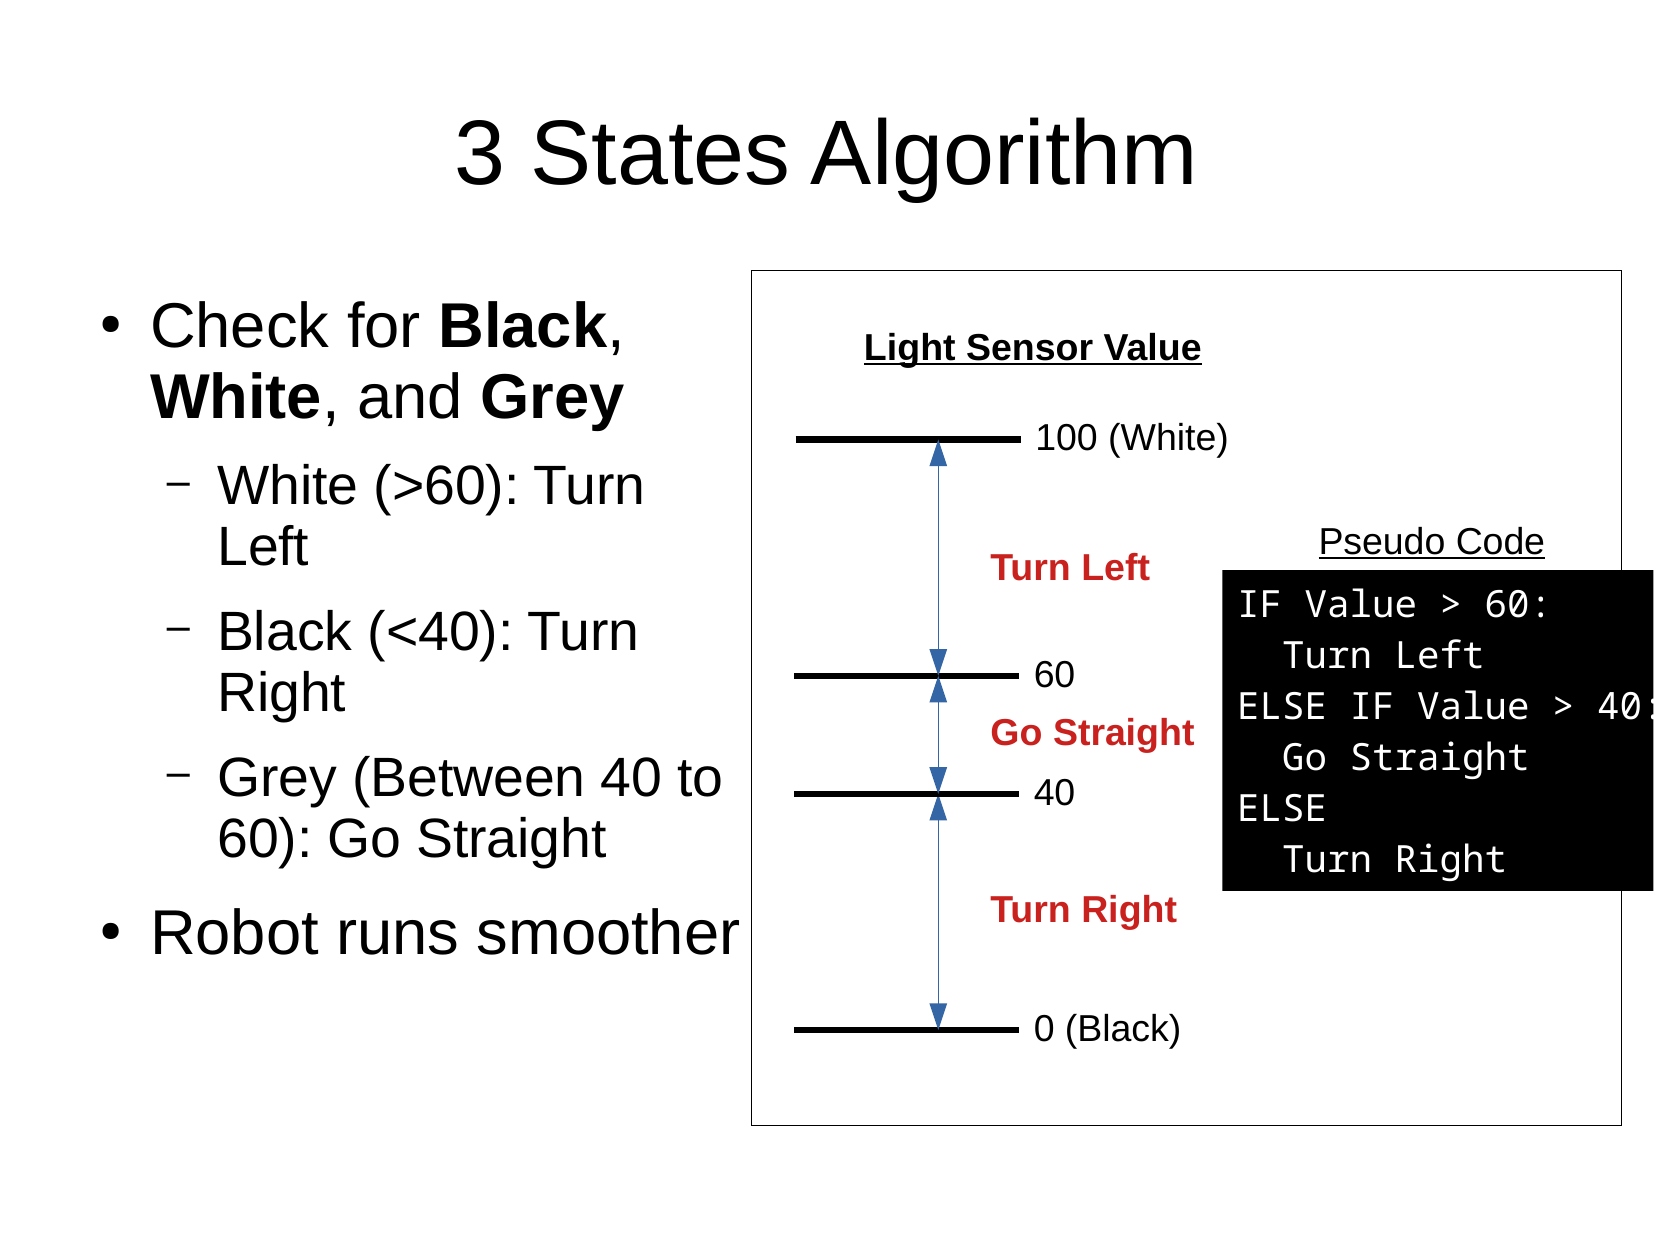

# 3 States Algorithm
Light Sensor Value
100 (White)
Pseudo Code
Turn Left
IF Value > 60:
 Turn Left
ELSE IF Value > 40:
 Go Straight
ELSE
 Turn Right
60
Go Straight
40
Turn Right
0 (Black)
Check for Black, White, and Grey
White (>60): Turn Left
Black (<40): Turn Right
Grey (Between 40 to 60): Go Straight
Robot runs smoother